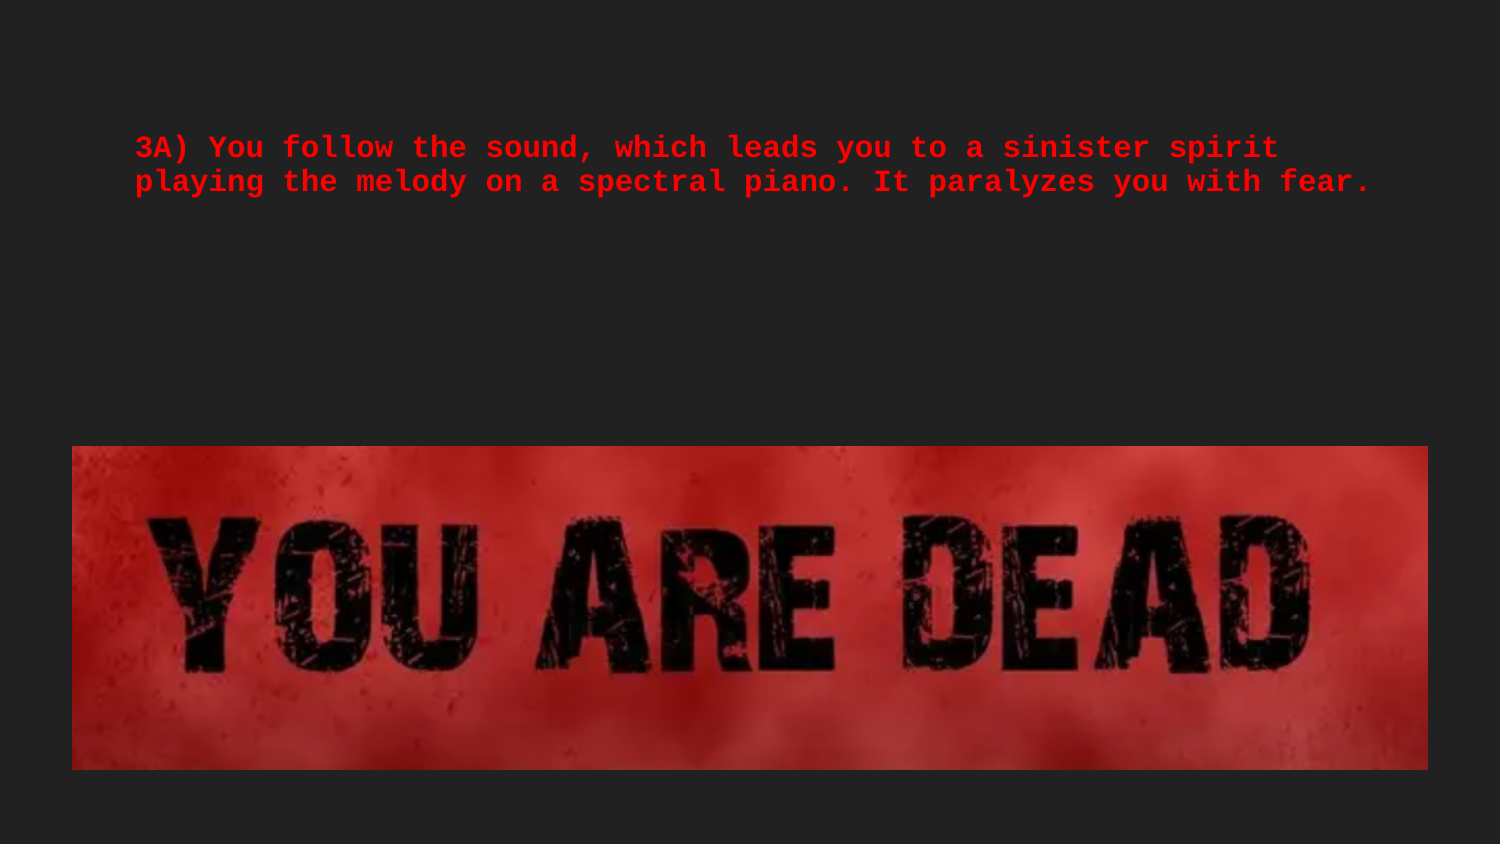

# 3A) You follow the sound, which leads you to a sinister spirit playing the melody on a spectral piano. It paralyzes you with fear.